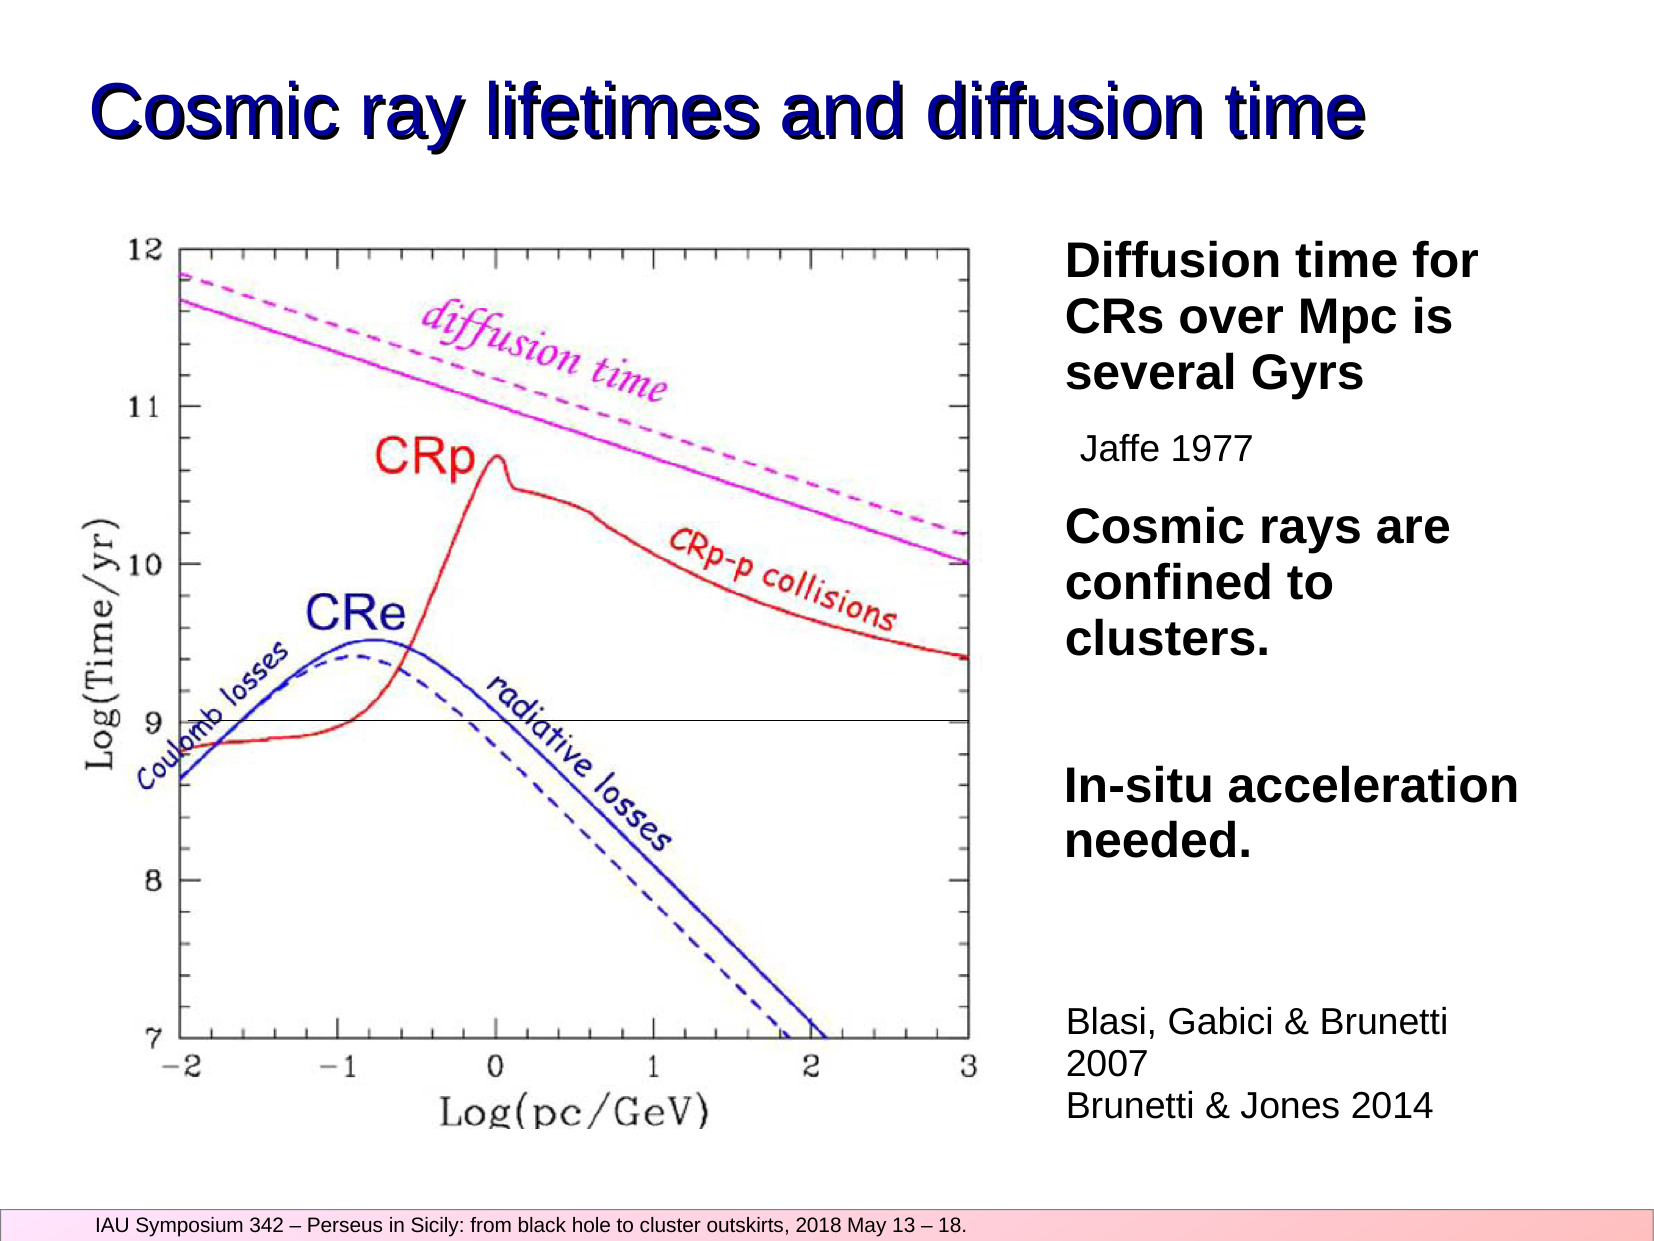

# Cosmic ray lifetimes and diffusion time
Diffusion time for CRs over Mpc is several Gyrs
Jaffe 1977
Cosmic rays are confined to clusters.
In-situ acceleration needed.
Blasi, Gabici & Brunetti 2007
Brunetti & Jones 2014